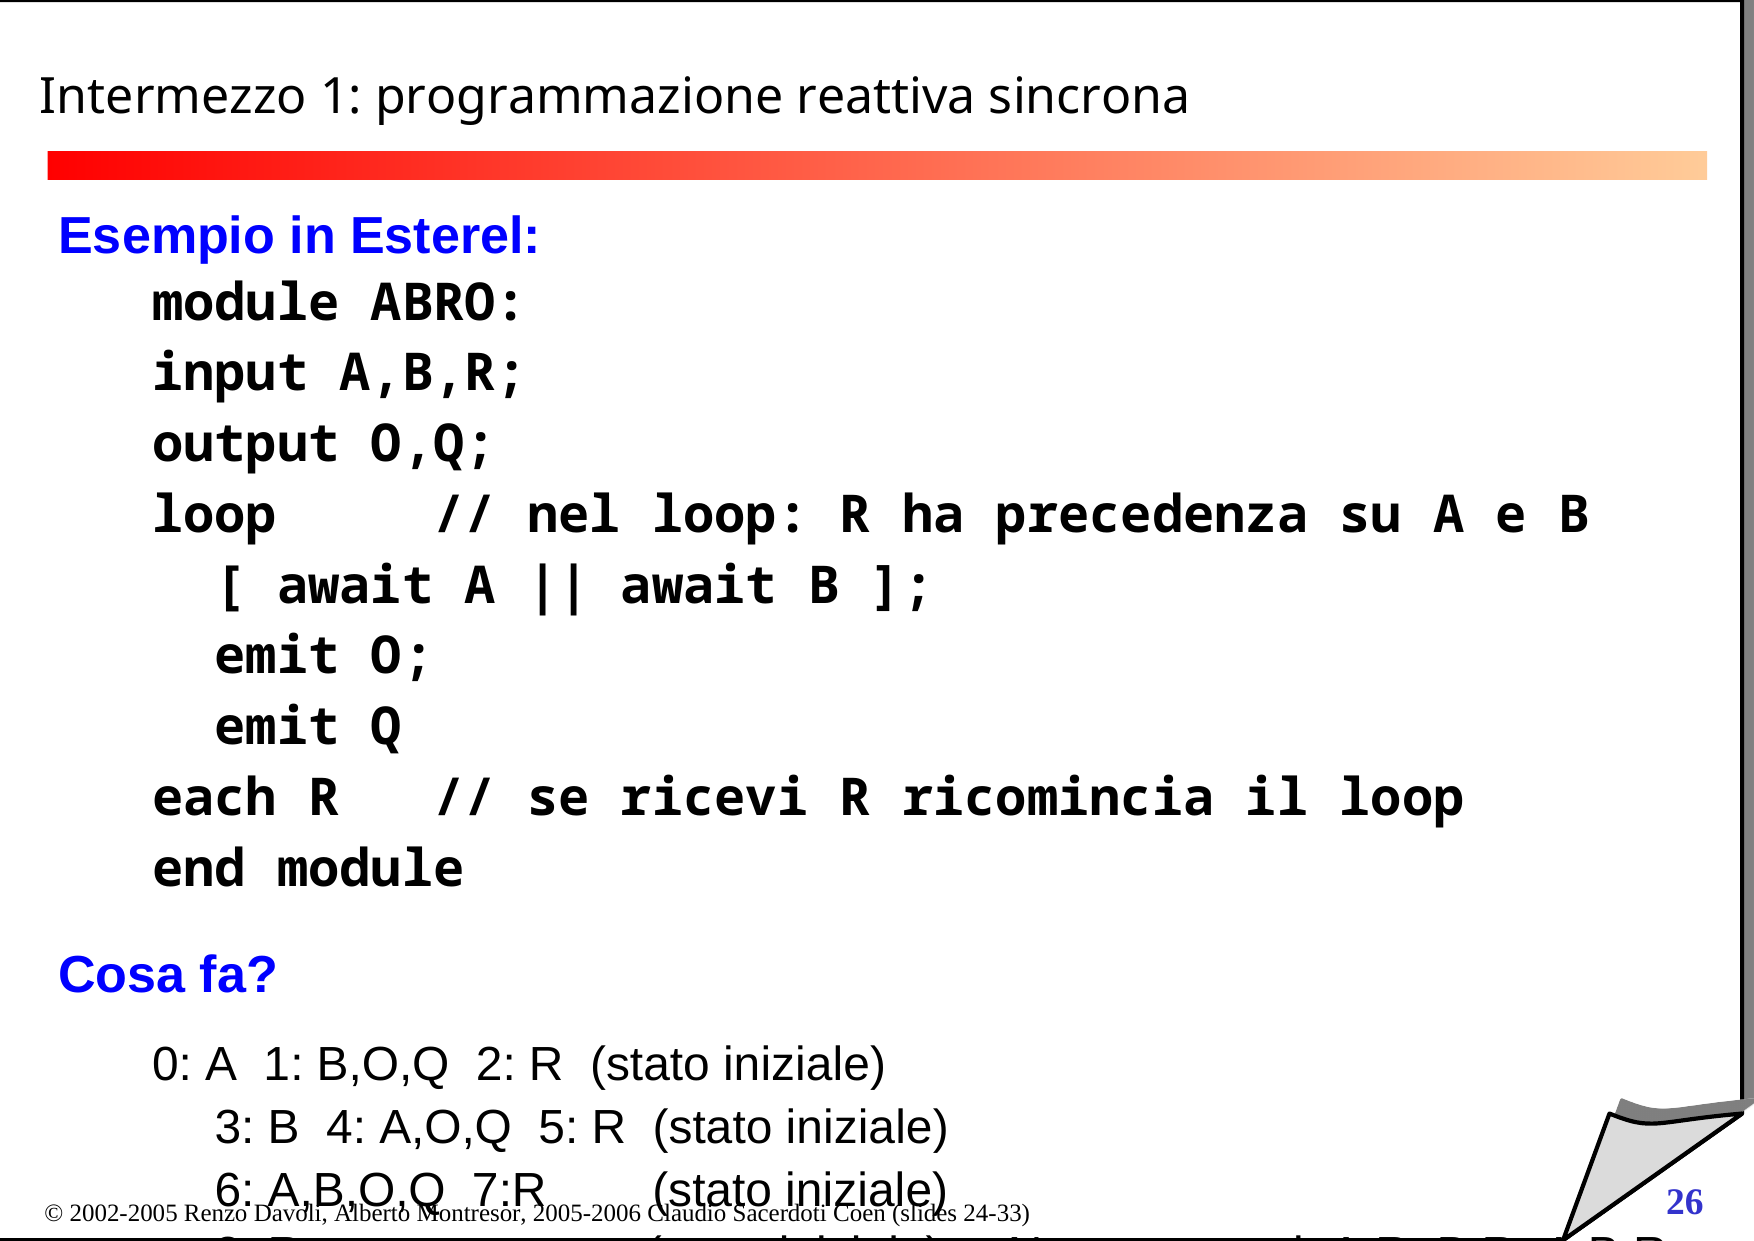

# Intermezzo 1: programmazione reattiva sincrona
Esempio in Esterel:
 module ABRO:
 input A,B,R;
 output O,Q;
 loop // nel loop: R ha precedenza su A e B
 [ await A || await B ];
 emit O;
 emit Q
 each R // se ricevi R ricomincia il loop
 end module
Cosa fa?
0: A 1: B,O,Q 2: R (stato iniziale)
3: B 4: A,O,Q 5: R (stato iniziale)
6: A,B,O,Q 7:R (stato iniziale)
8: R (stato iniziale) Non permessi: A,R B,R A,B,R